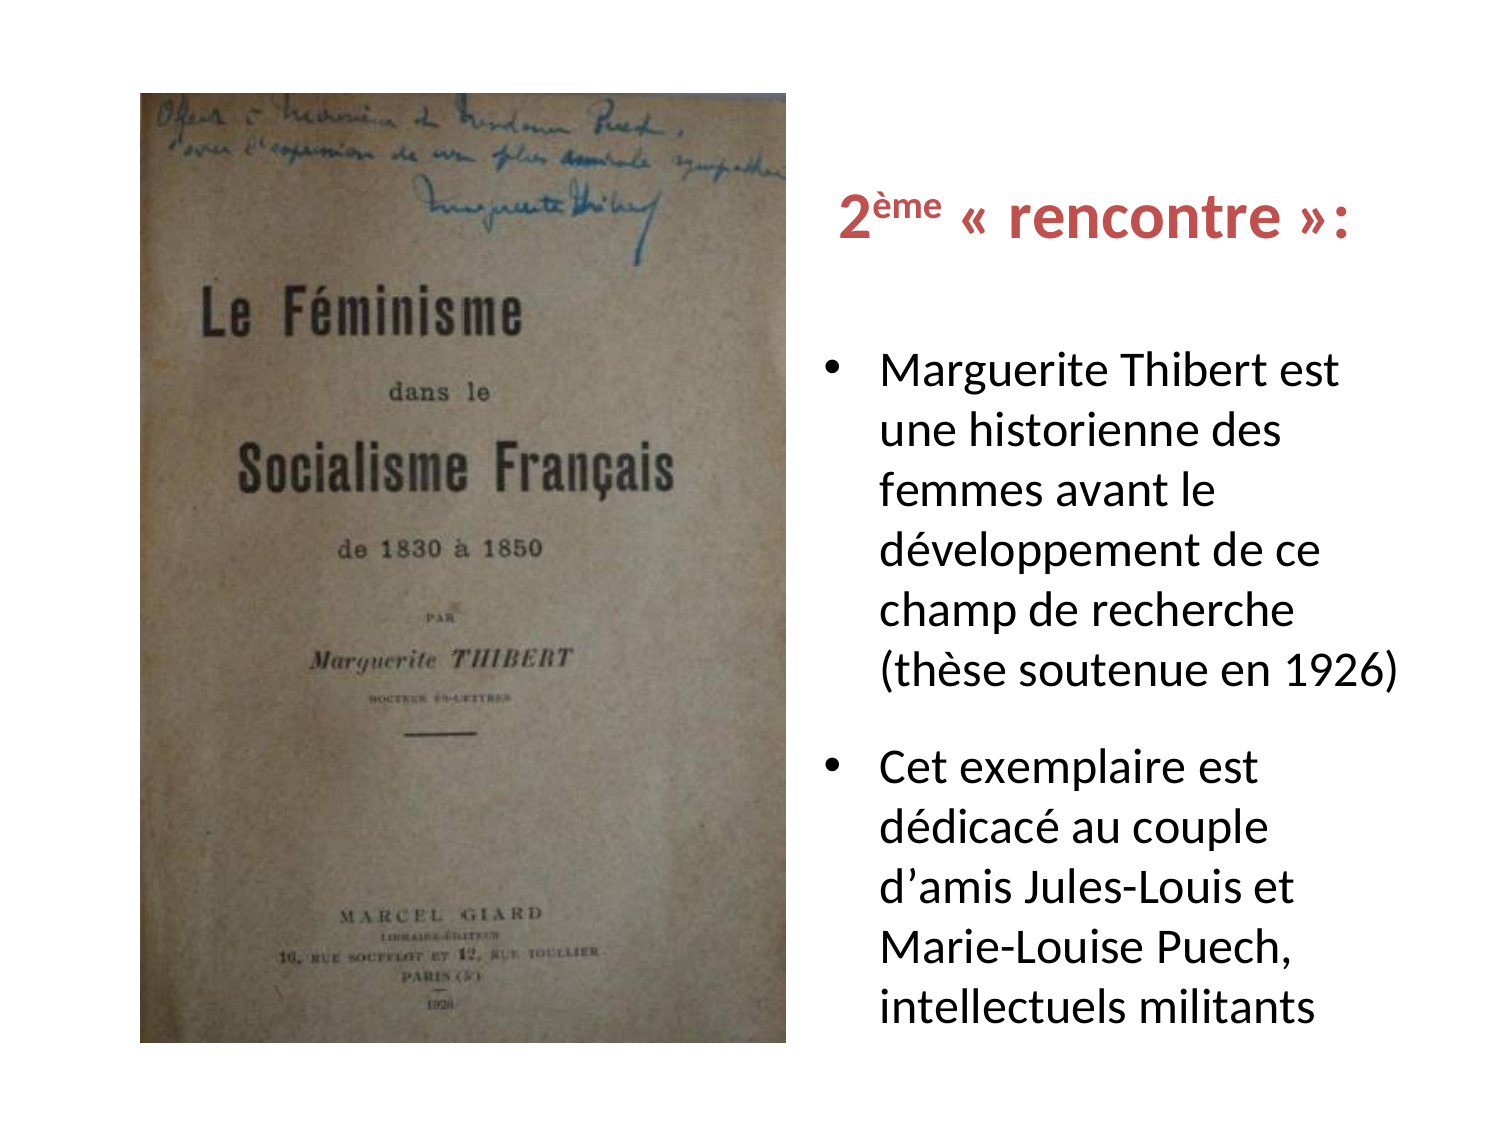

#
 2ème « rencontre »:
Marguerite Thibert est une historienne des femmes avant le développement de ce champ de recherche (thèse soutenue en 1926)
Cet exemplaire est dédicacé au couple d’amis Jules-Louis et Marie-Louise Puech, intellectuels militants